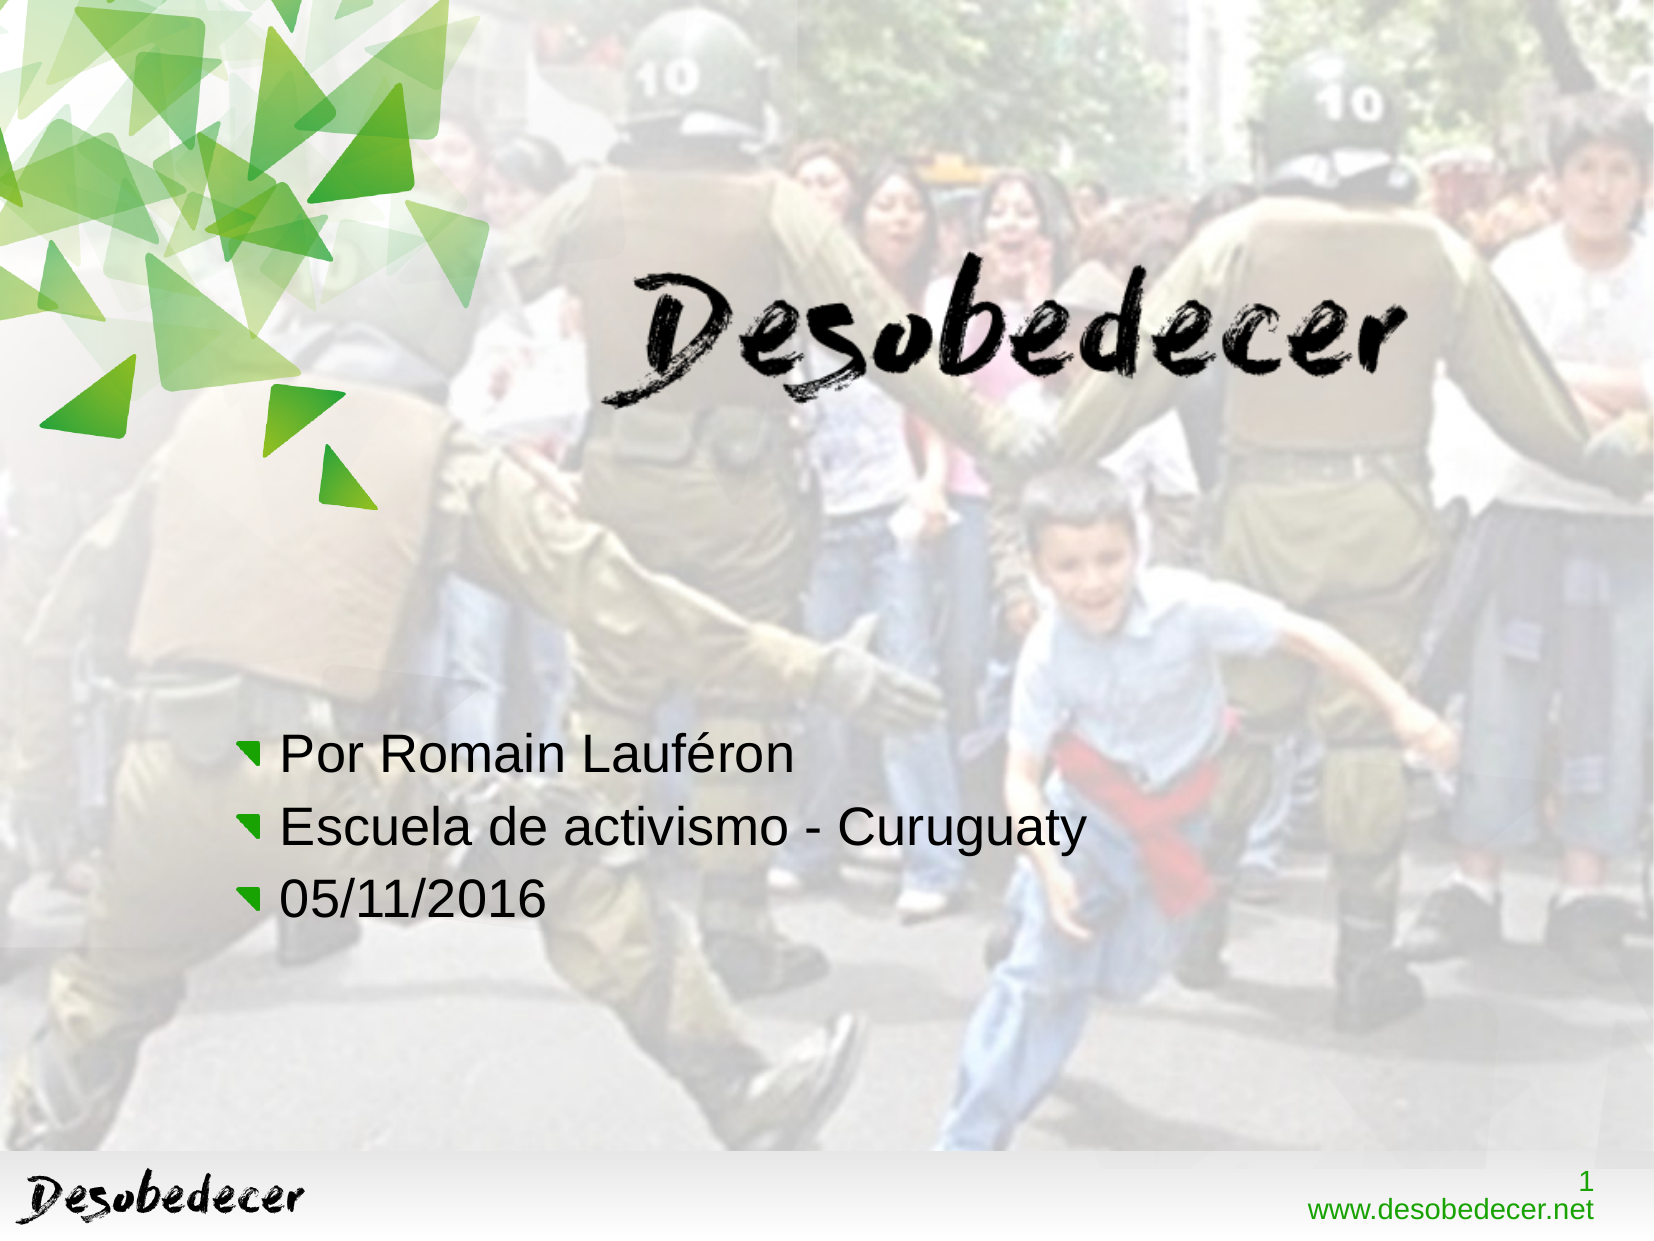

# Por Romain Lauféron
Escuela de activismo - Curuguaty
05/11/2016
1
www.desobedecer.net